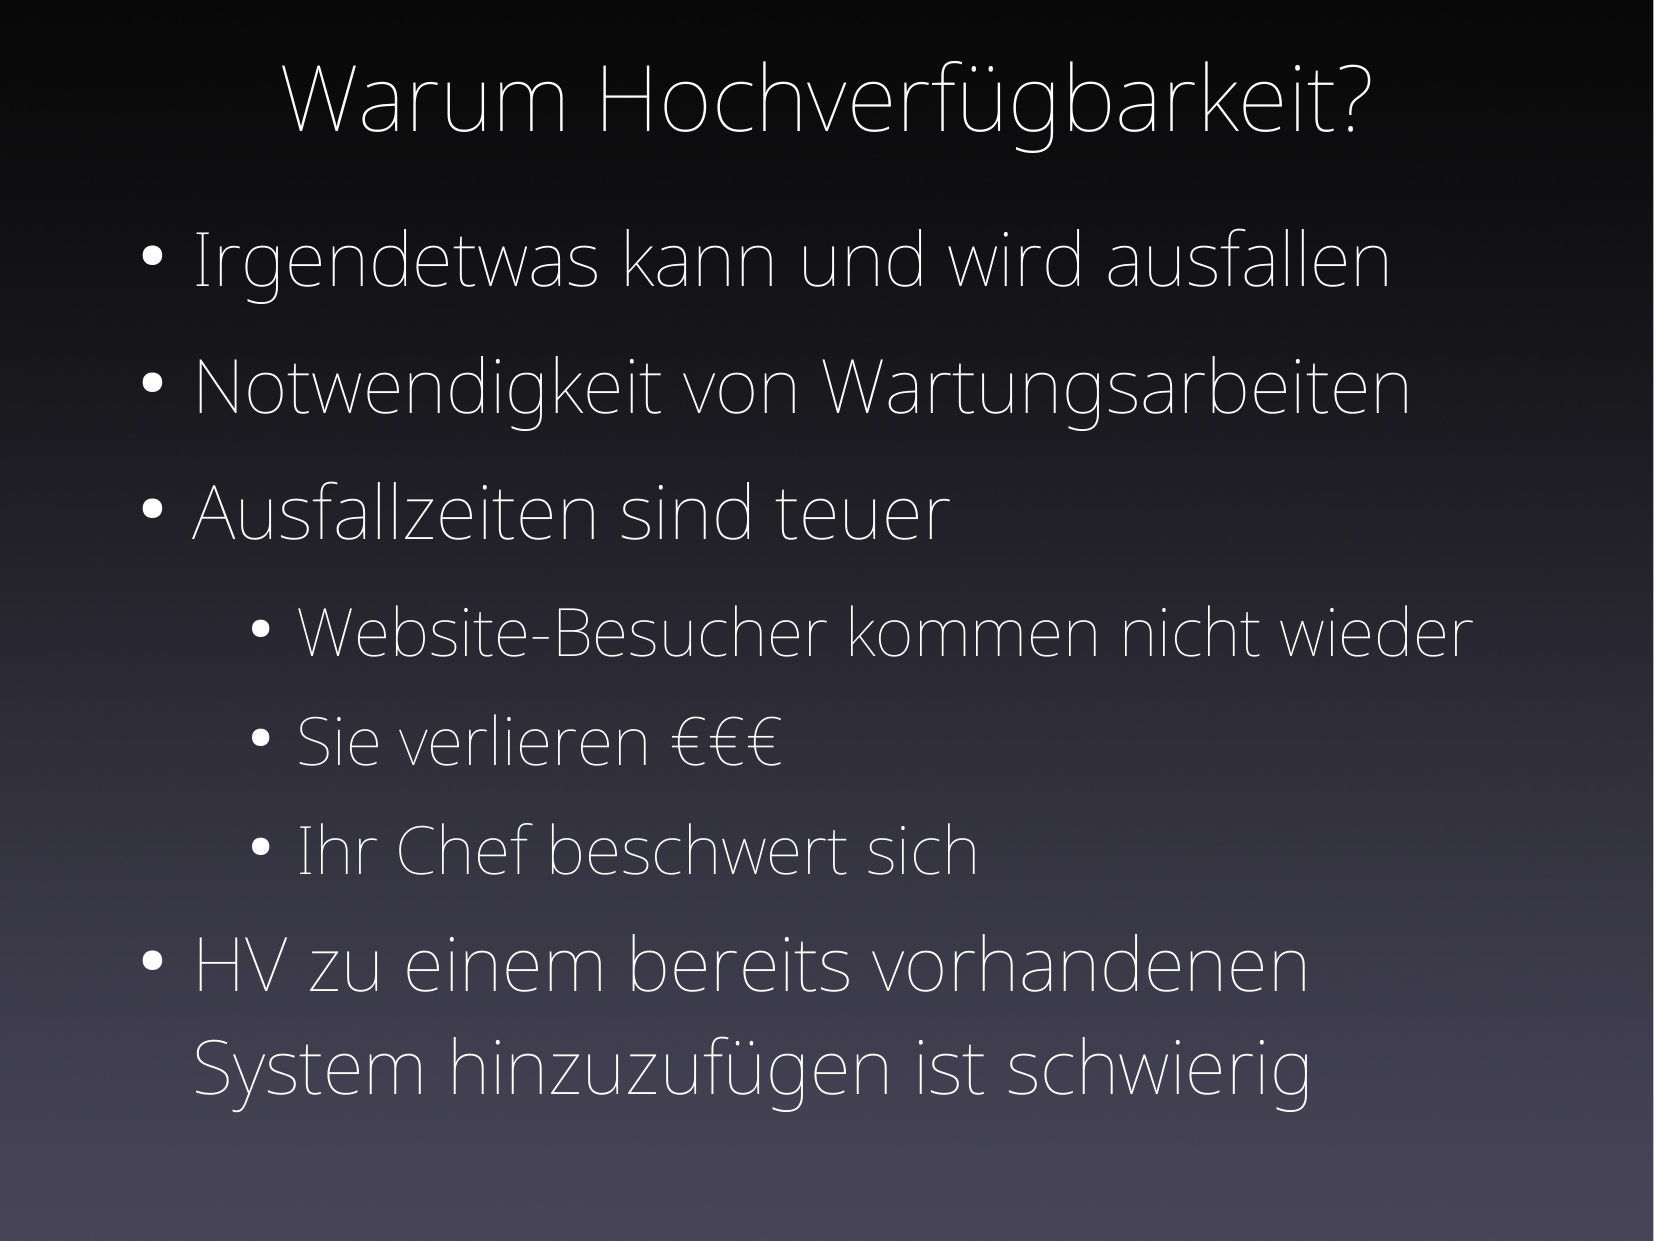

# Warum Hochverfügbarkeit?
Irgendetwas kann und wird ausfallen
Notwendigkeit von Wartungsarbeiten
Ausfallzeiten sind teuer
Website-Besucher kommen nicht wieder
Sie verlieren €€€
Ihr Chef beschwert sich
HV zu einem bereits vorhandenen System hinzuzufügen ist schwierig